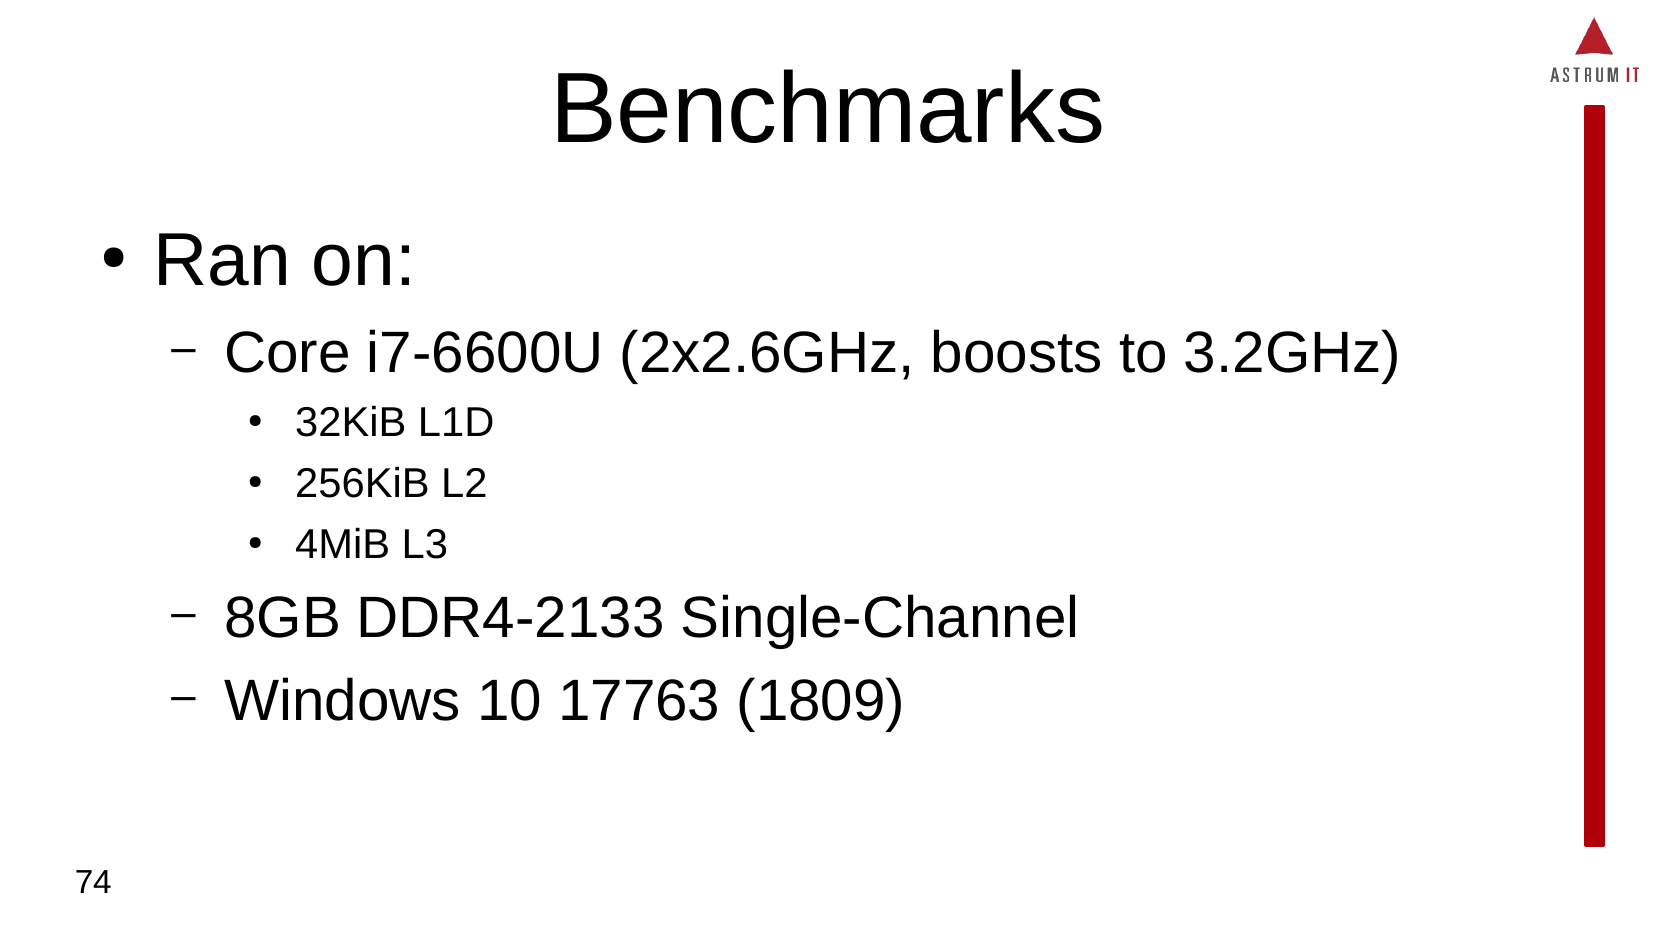

# Benchmarks
Ran on:
Core i7-6600U (2x2.6GHz, boosts to 3.2GHz)
32KiB L1D
256KiB L2
4MiB L3
8GB DDR4-2133 Single-Channel
Windows 10 17763 (1809)